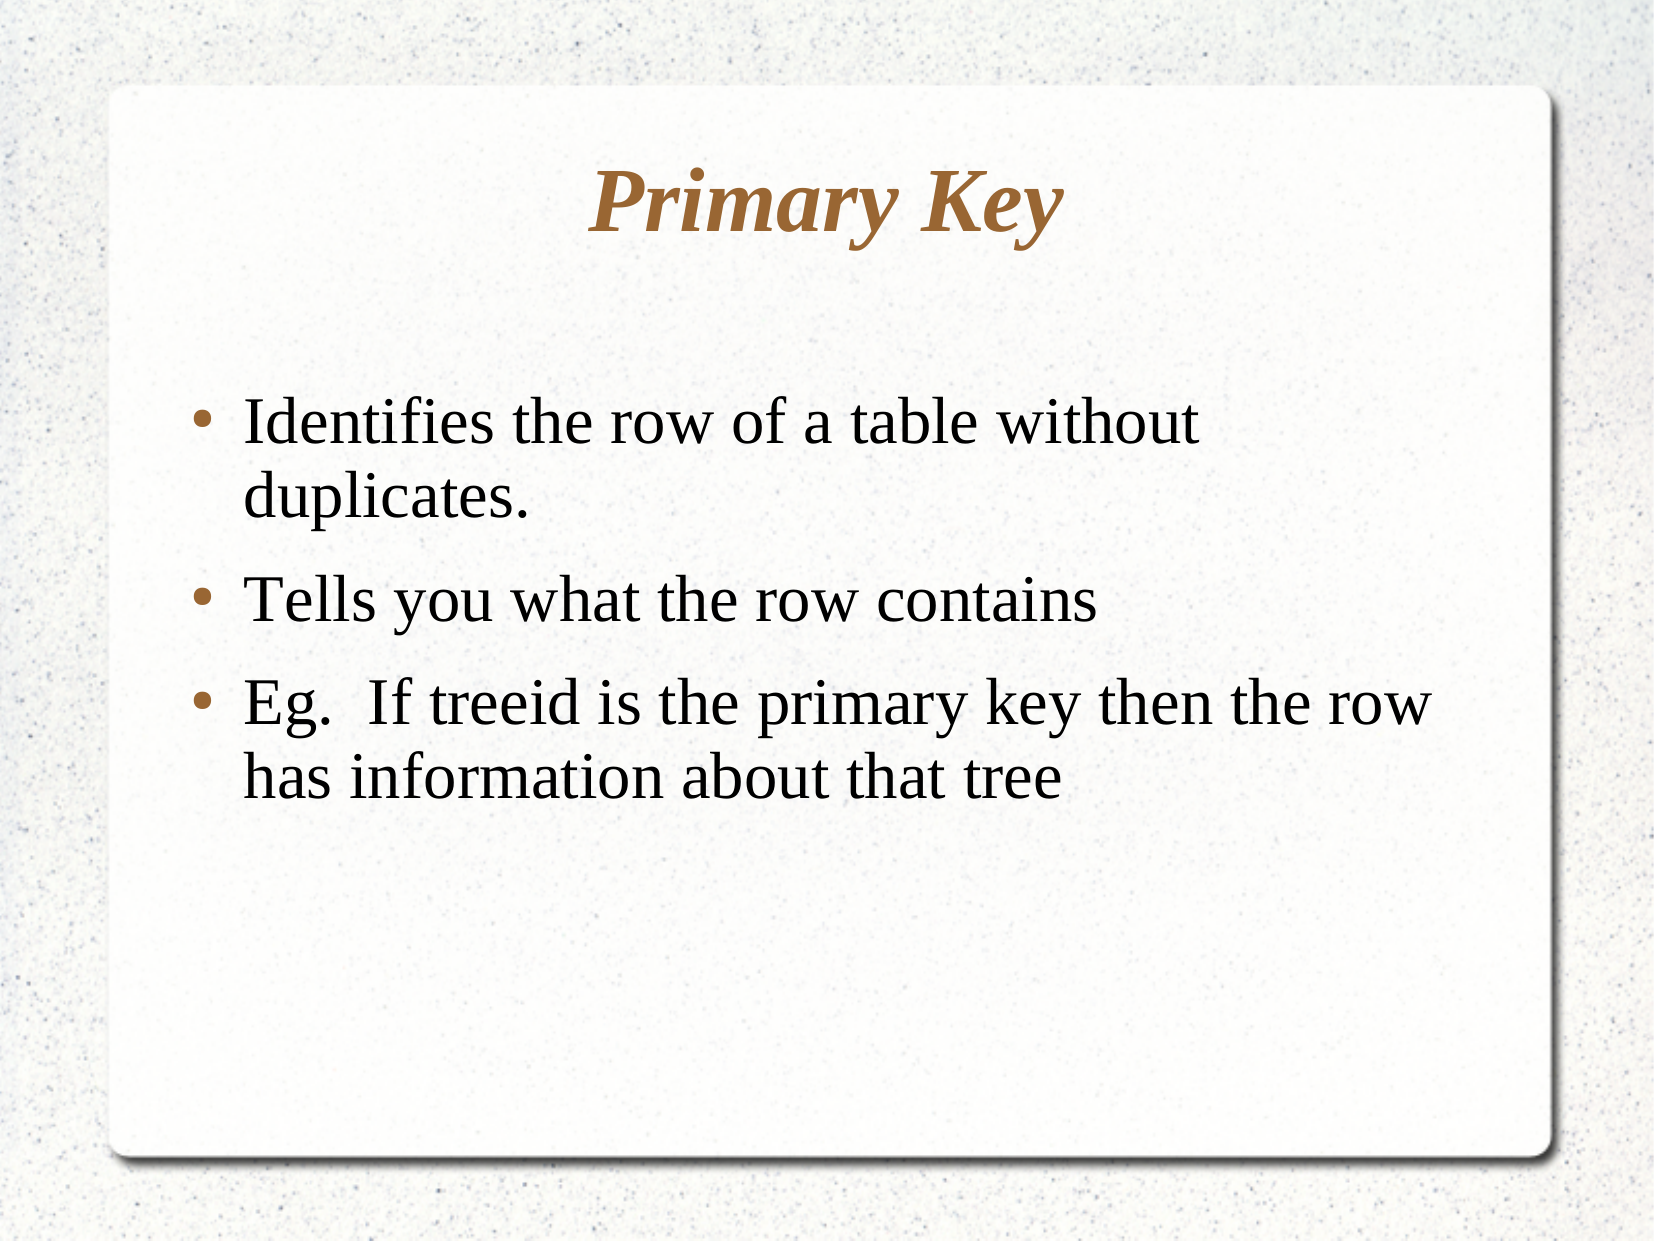

# Primary Key
Identifies the row of a table without duplicates.
Tells you what the row contains
Eg. If treeid is the primary key then the row has information about that tree